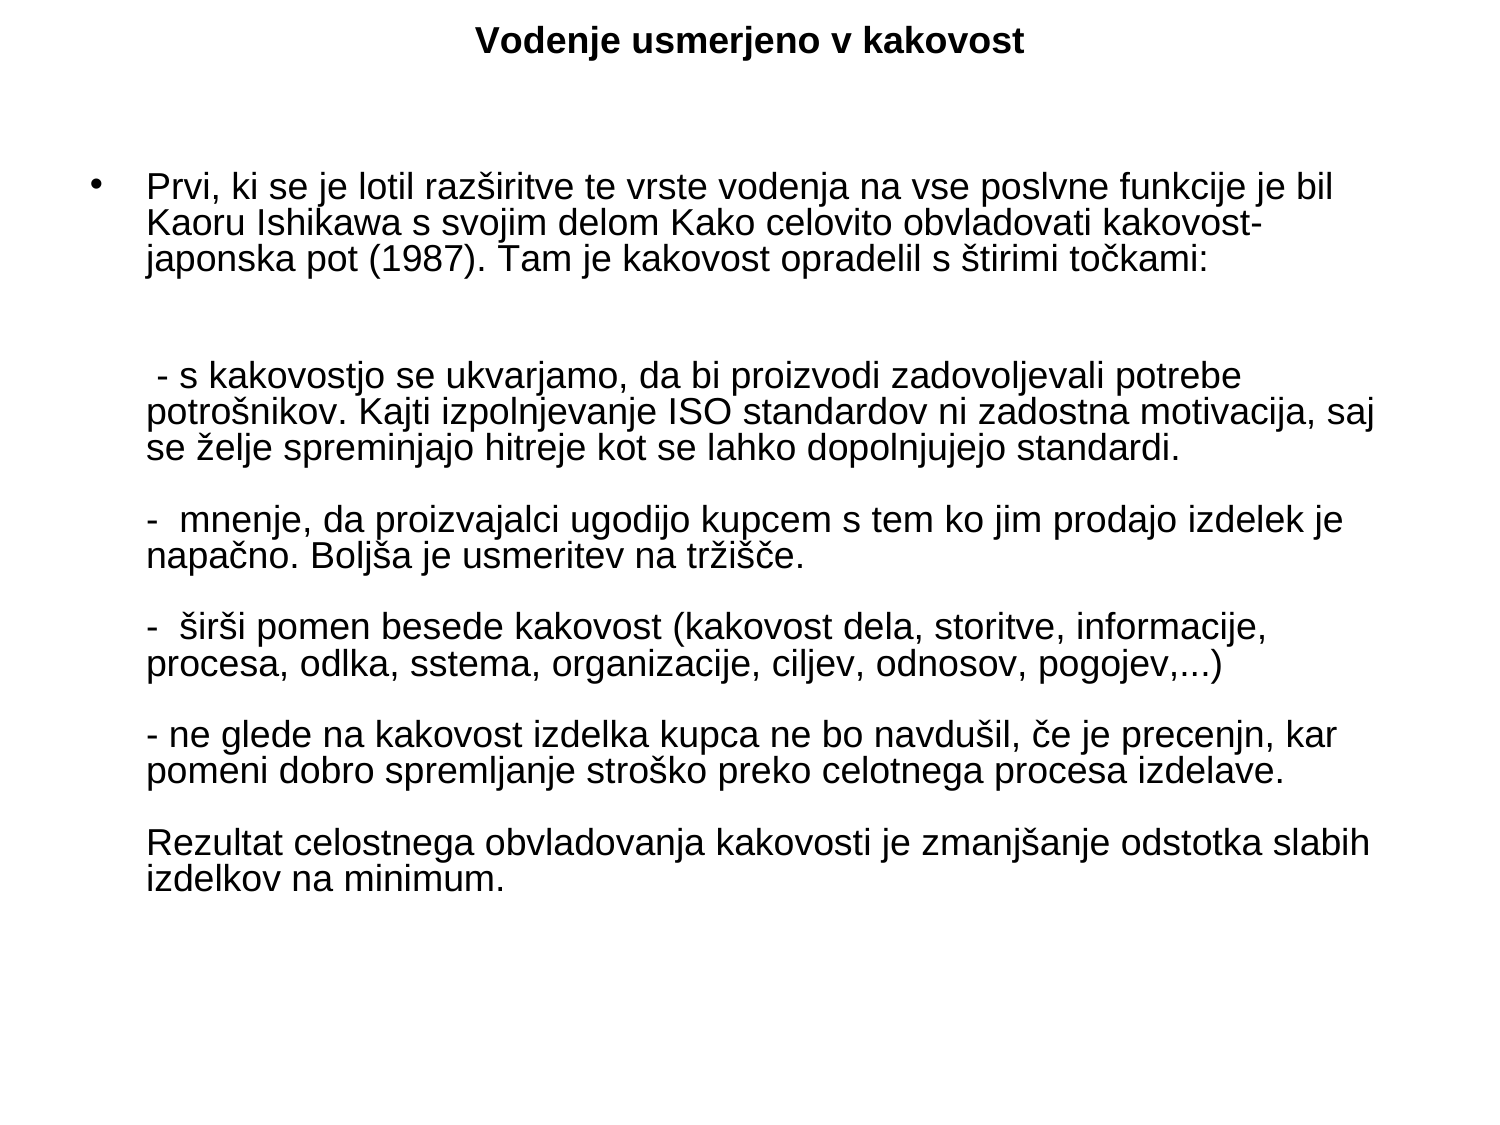

# Vodenje usmerjeno v kakovost
Prvi, ki se je lotil razširitve te vrste vodenja na vse poslvne funkcije je bil Kaoru Ishikawa s svojim delom Kako celovito obvladovati kakovost-japonska pot (1987). Tam je kakovost opradelil s štirimi točkami:
 - s kakovostjo se ukvarjamo, da bi proizvodi zadovoljevali potrebe potrošnikov. Kajti izpolnjevanje ISO standardov ni zadostna motivacija, saj se želje spreminjajo hitreje kot se lahko dopolnjujejo standardi.
- mnenje, da proizvajalci ugodijo kupcem s tem ko jim prodajo izdelek je napačno. Boljša je usmeritev na tržišče.
- širši pomen besede kakovost (kakovost dela, storitve, informacije, procesa, odlka, sstema, organizacije, ciljev, odnosov, pogojev,...)
- ne glede na kakovost izdelka kupca ne bo navdušil, če je precenjn, kar pomeni dobro spremljanje stroško preko celotnega procesa izdelave.
Rezultat celostnega obvladovanja kakovosti je zmanjšanje odstotka slabih izdelkov na minimum.